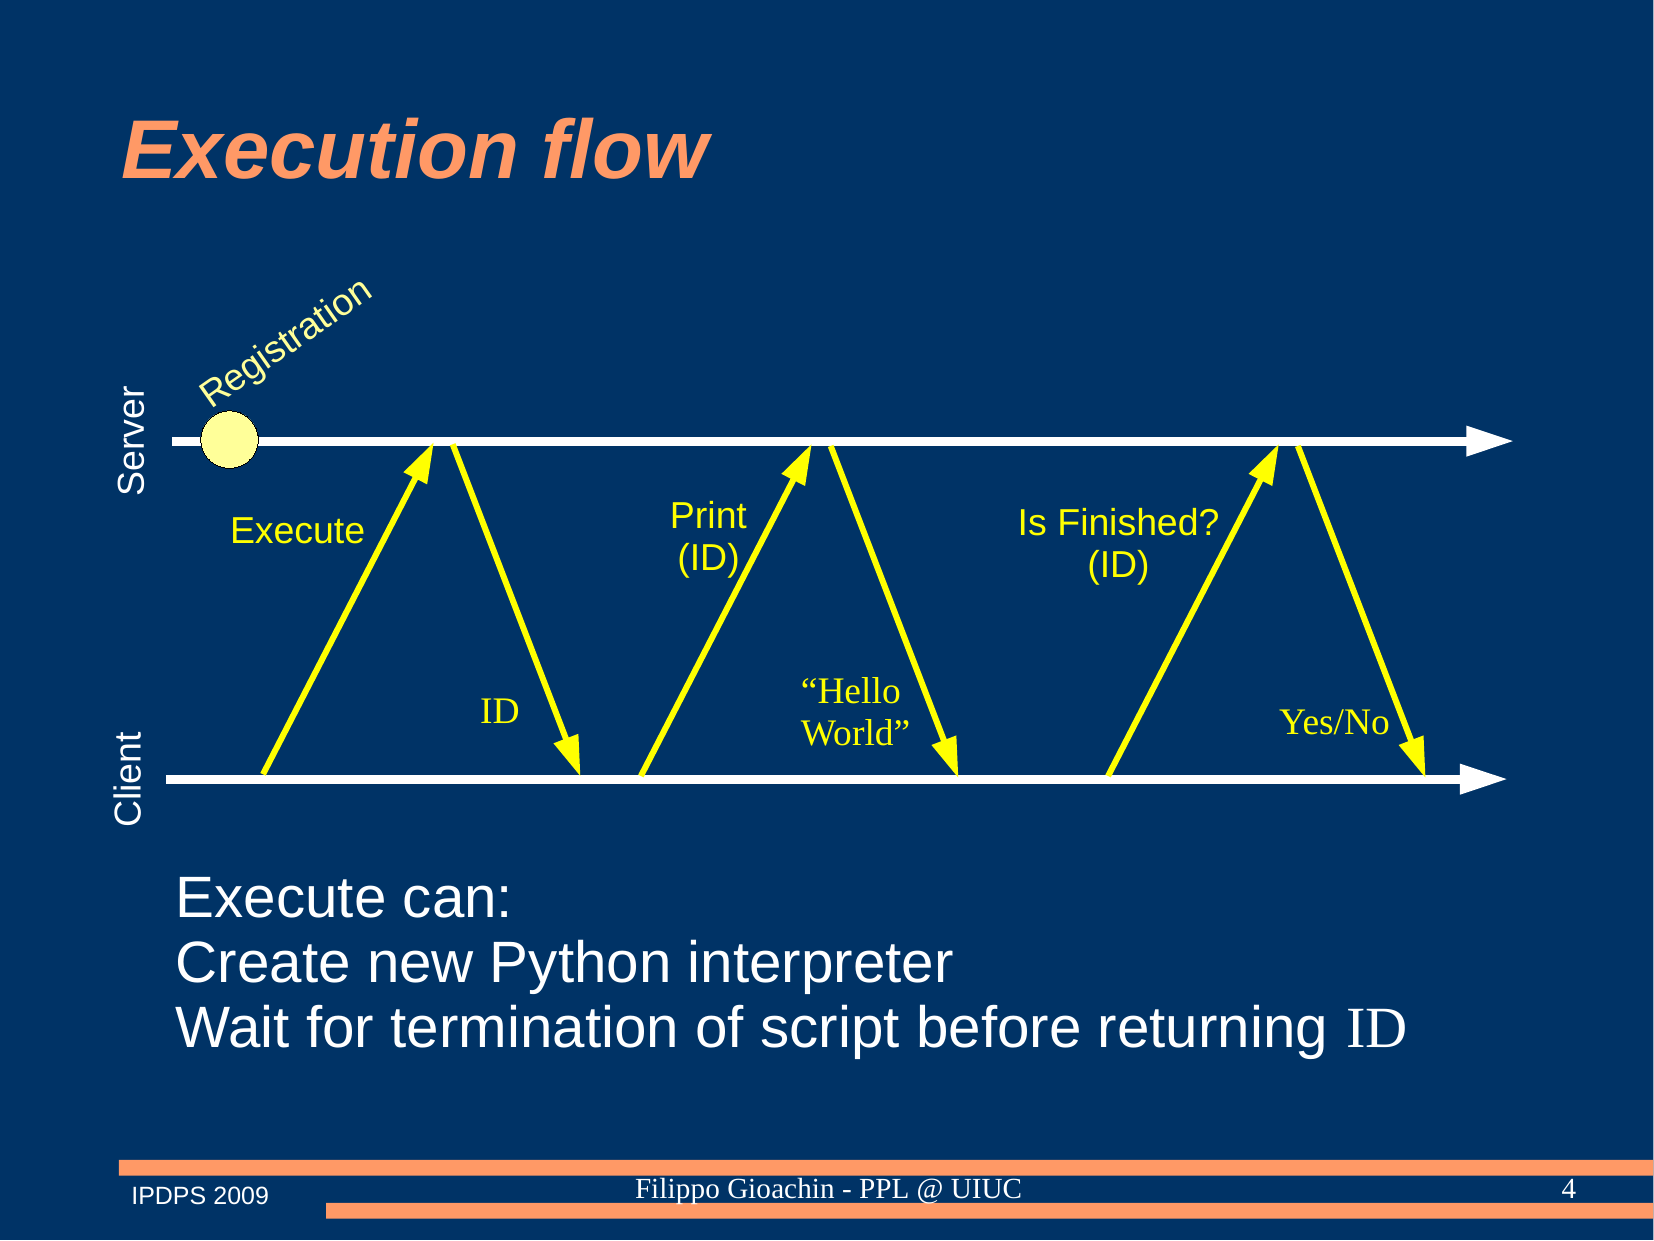

# Execution flow
Registration
Server
Execute
ID
Print
(ID)
“Hello
World”
Is Finished?
(ID)
Yes/No
Client
Execute can:
Create new Python interpreter
Wait for termination of script before returning ID
4
Filippo Gioachin - PPL @ UIUC